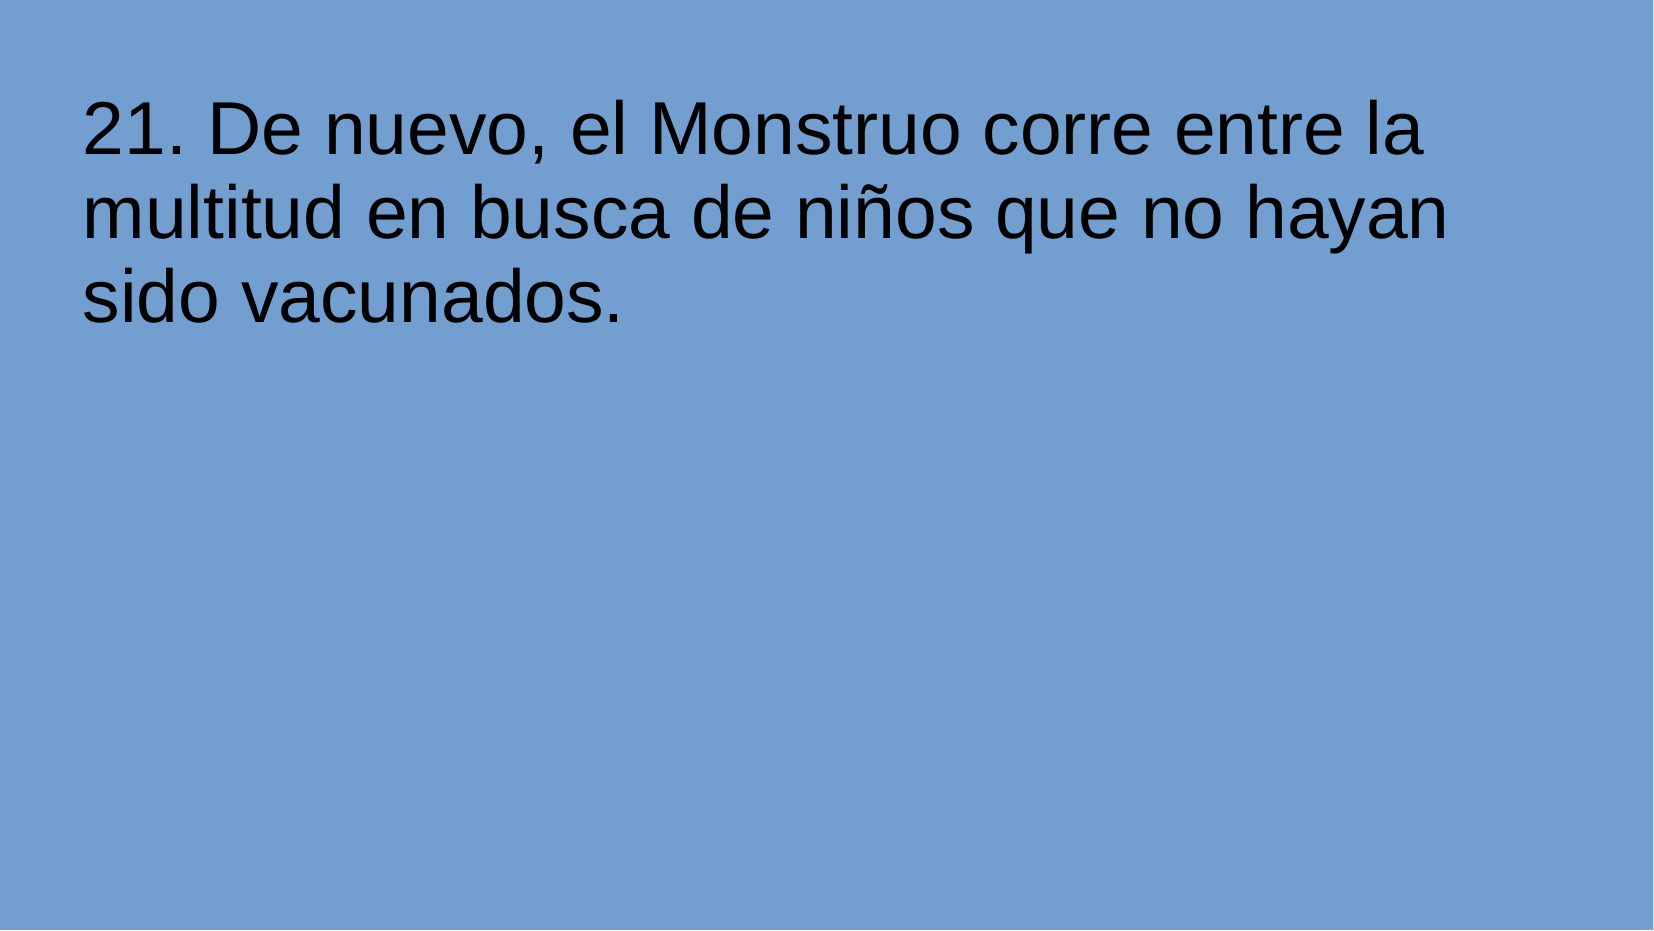

# 21. De nuevo, el Monstruo corre entre la multitud en busca de niños que no hayan sido vacunados.